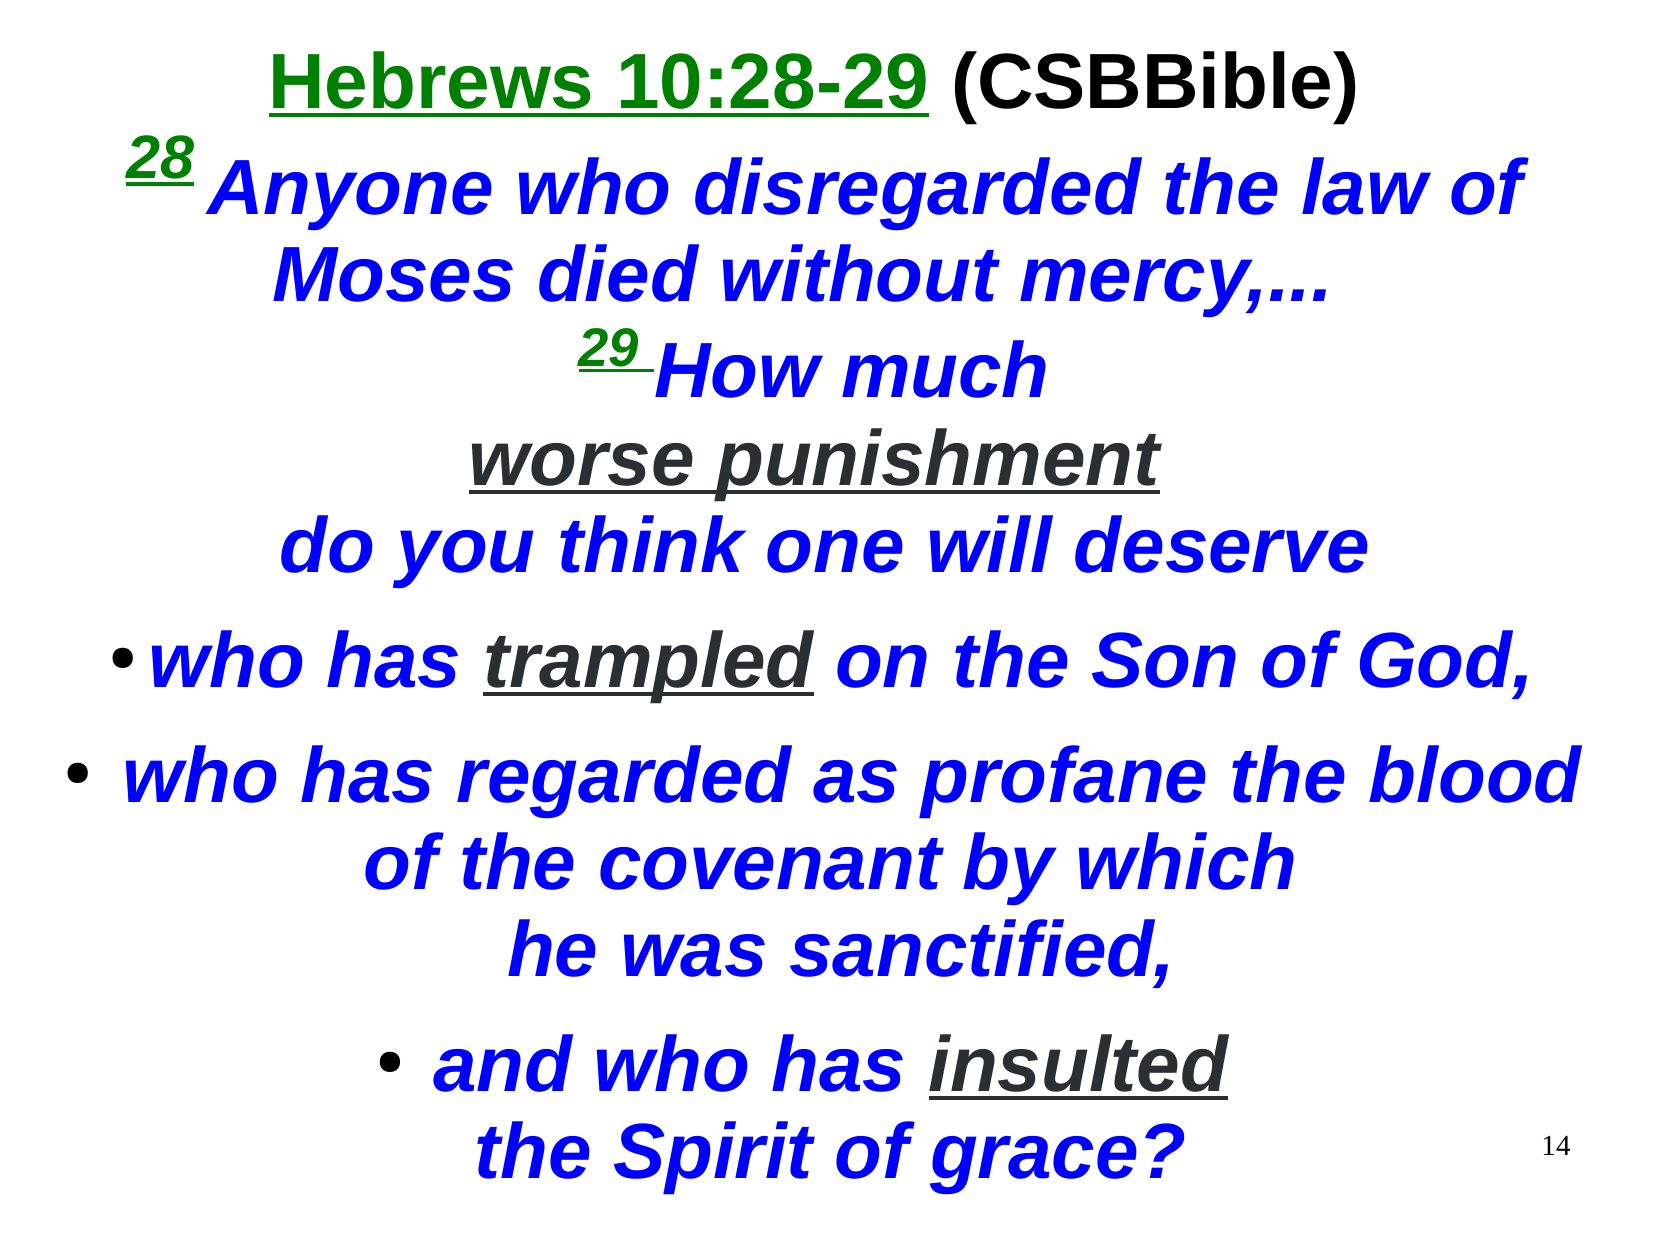

# Hebrews 10:28-29 (CSBBible) 28 Anyone who disregarded the law of Moses died without mercy,... 29 How much worse punishment do you think one will deserve
who has trampled on the Son of God,
 who has regarded as profane the blood of the covenant by which
he was sanctified,
and who has insulted
the Spirit of grace?
14